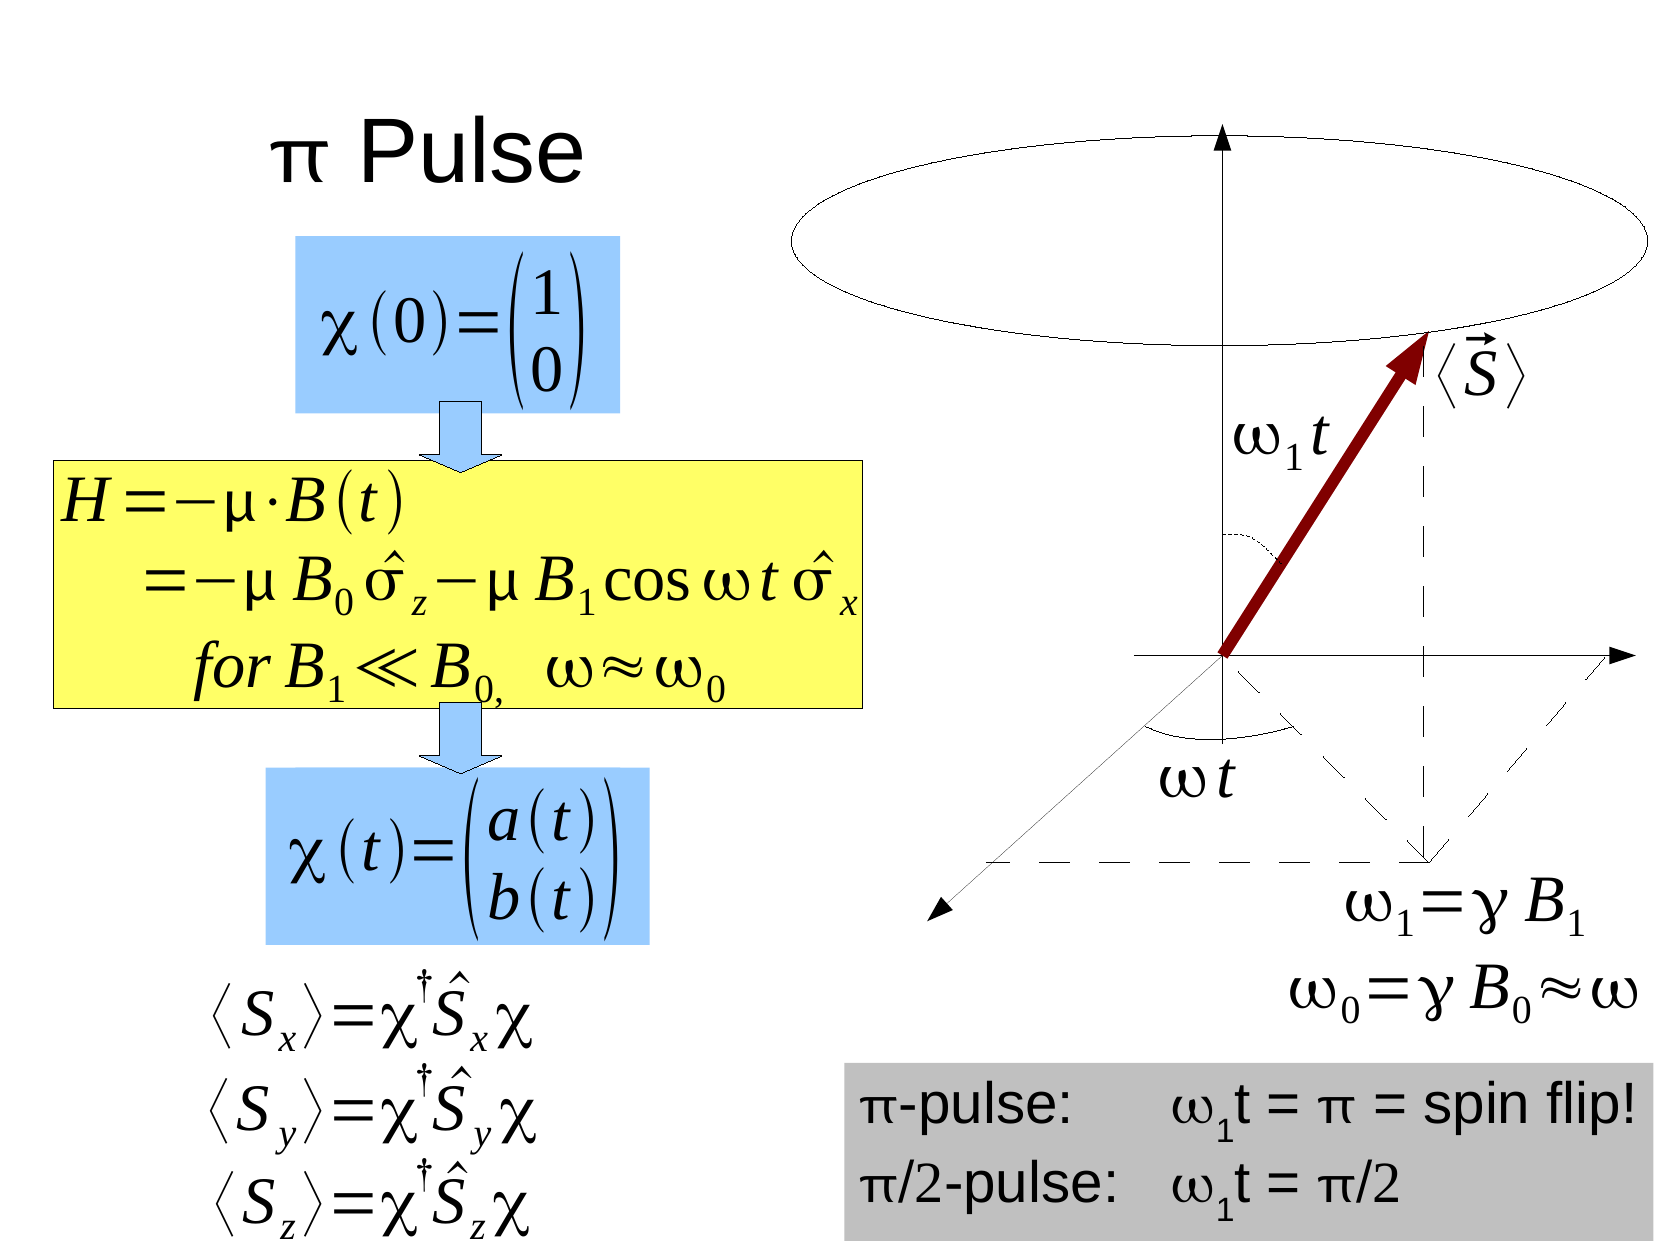

#  Pulse
†
†
-pulse: 	 1t =  = spin flip!
/2-pulse: 	 1t = /2
†